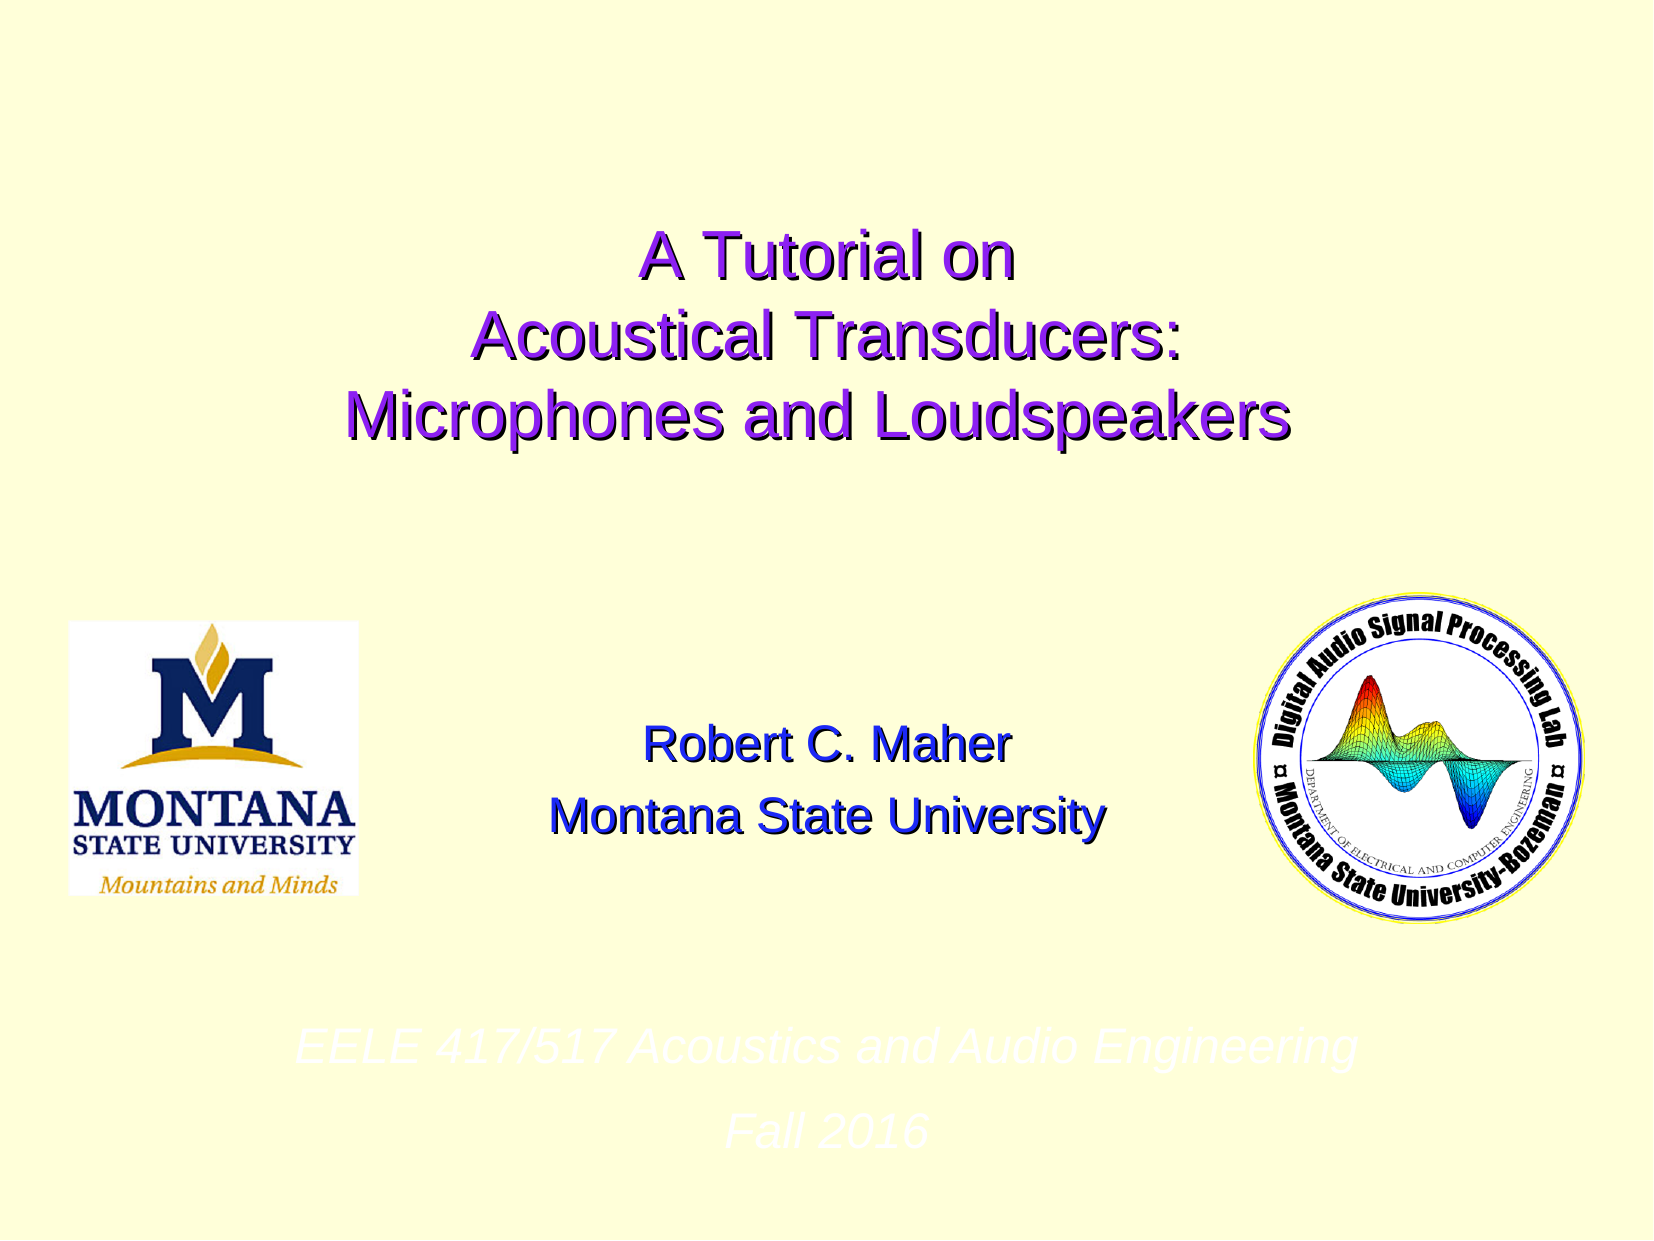

# A Tutorial on Acoustical Transducers: Microphones and Loudspeakers
Robert C. Maher
Montana State University
EELE 417/517 Acoustics and Audio Engineering
Fall 2016